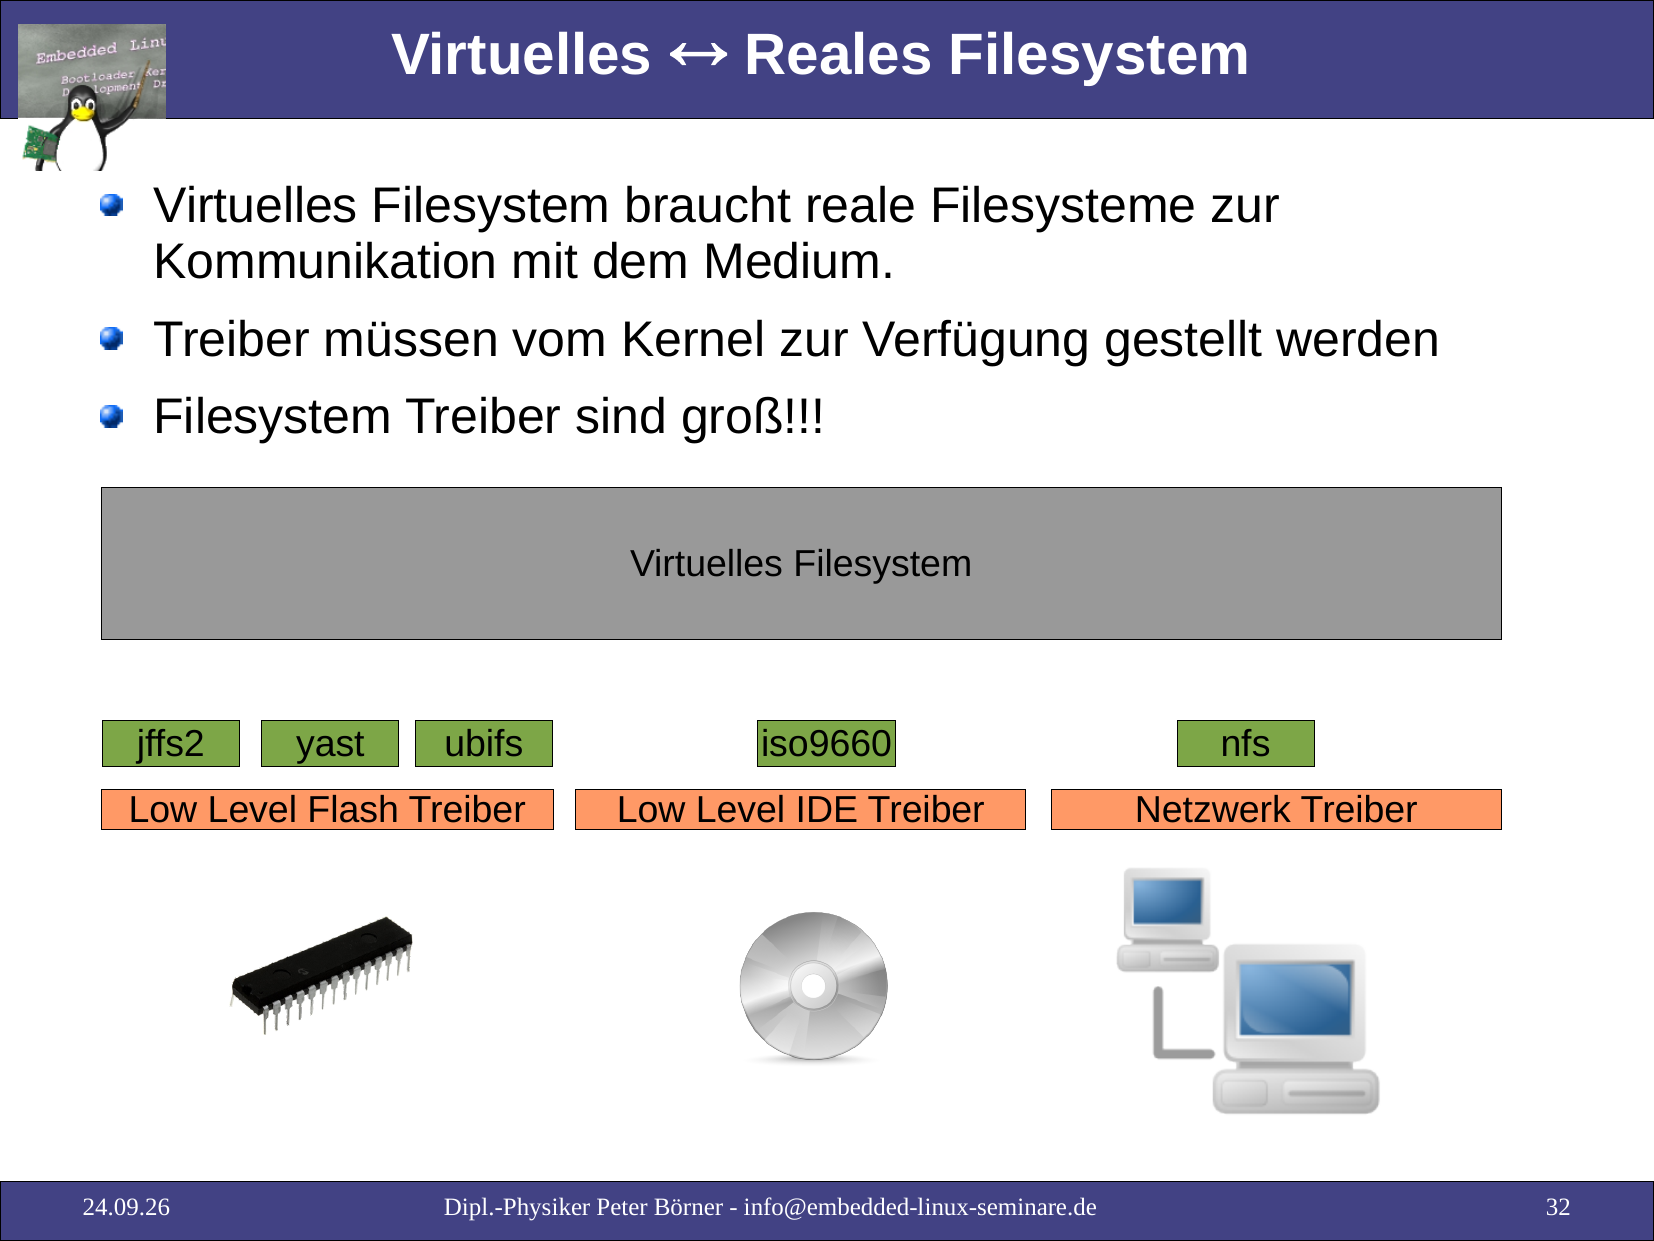

# Virtuelles  Reales Filesystem
Virtuelles Filesystem braucht reale Filesysteme zur Kommunikation mit dem Medium.
Treiber müssen vom Kernel zur Verfügung gestellt werden
Filesystem Treiber sind groß!!!
Virtuelles Filesystem
jffs2
yast
ubifs
iso9660
nfs
Low Level Flash Treiber
Low Level IDE Treiber
Netzwerk Treiber
 Dipl.-Physiker Peter Börner - info@embedded-linux-seminare.de
32